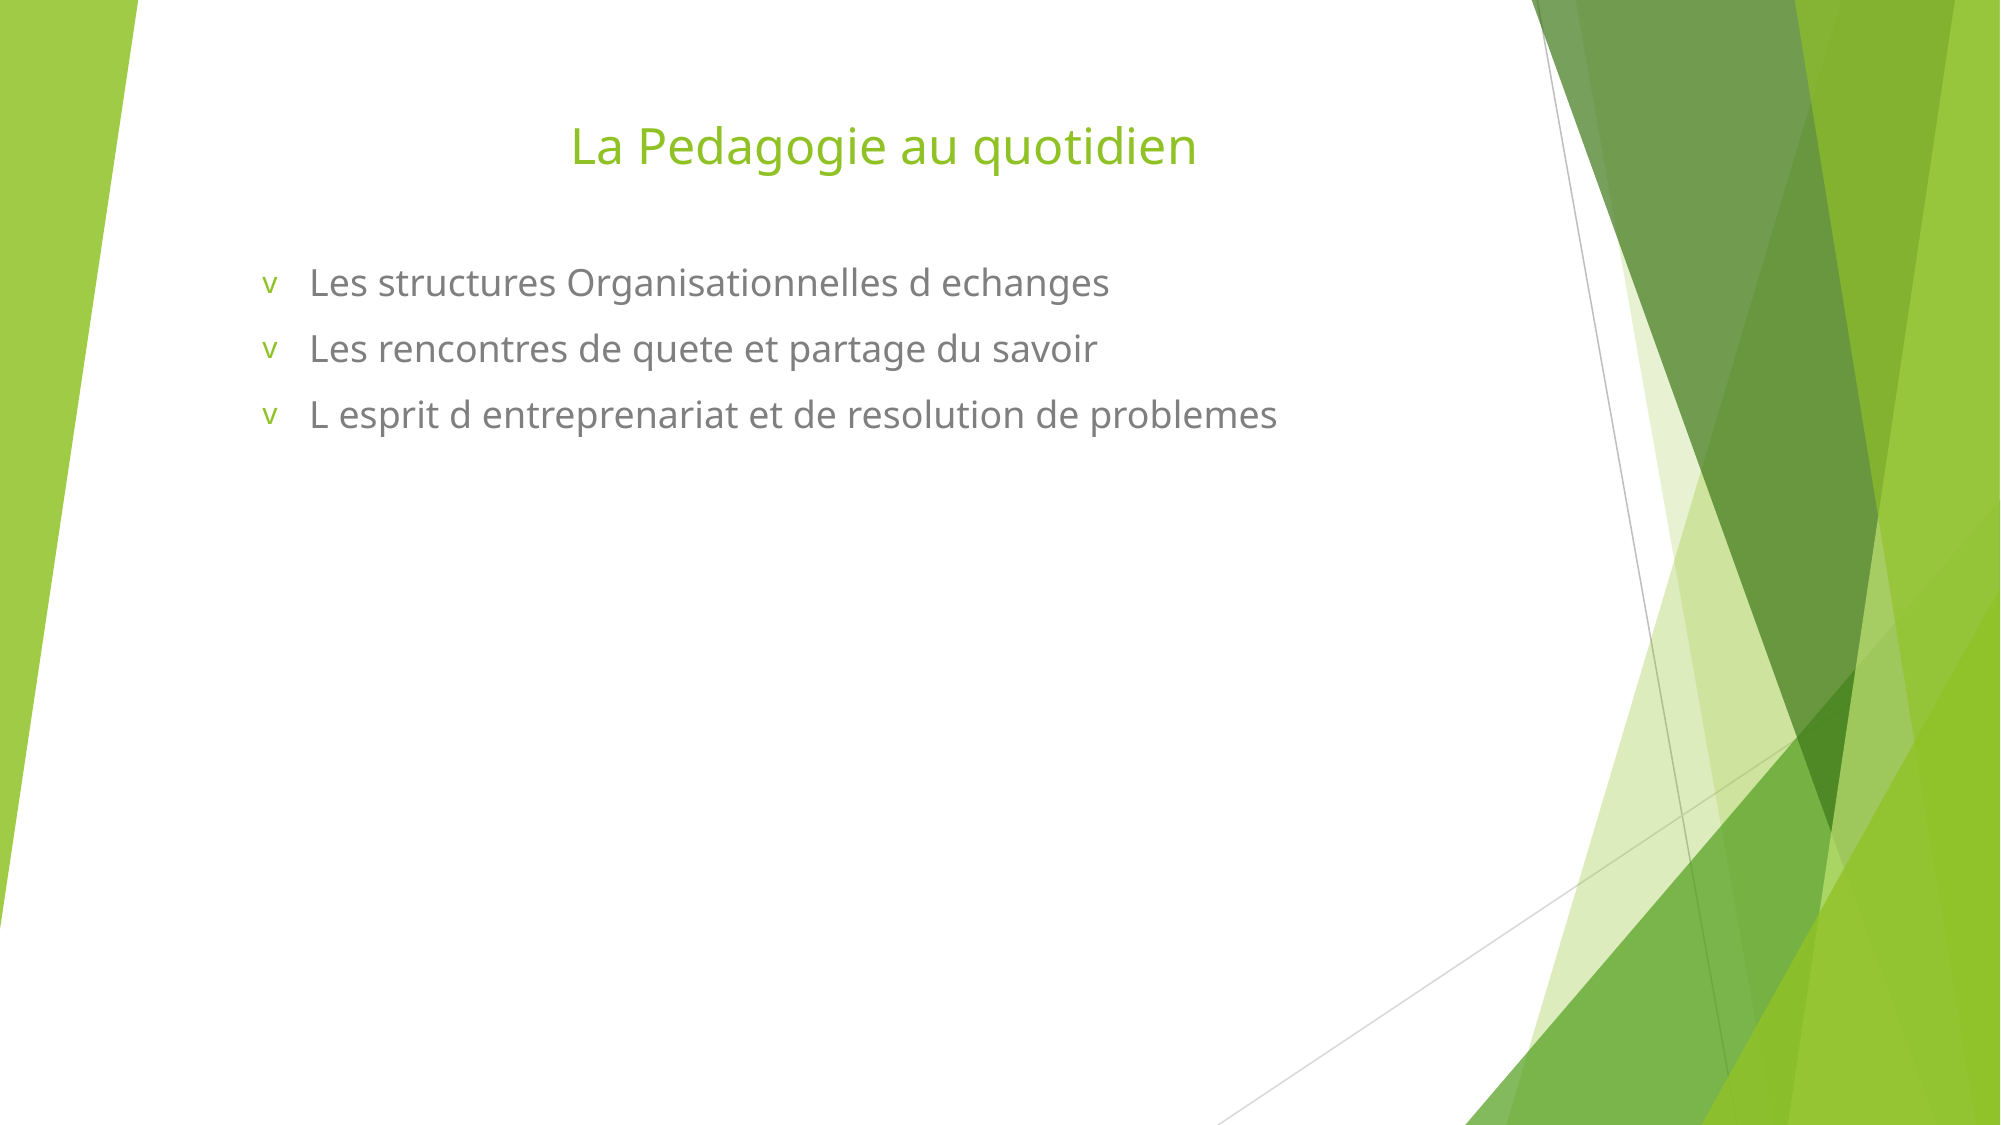

# La Pedagogie au quotidien
Les structures Organisationnelles d echanges
Les rencontres de quete et partage du savoir
L esprit d entreprenariat et de resolution de problemes